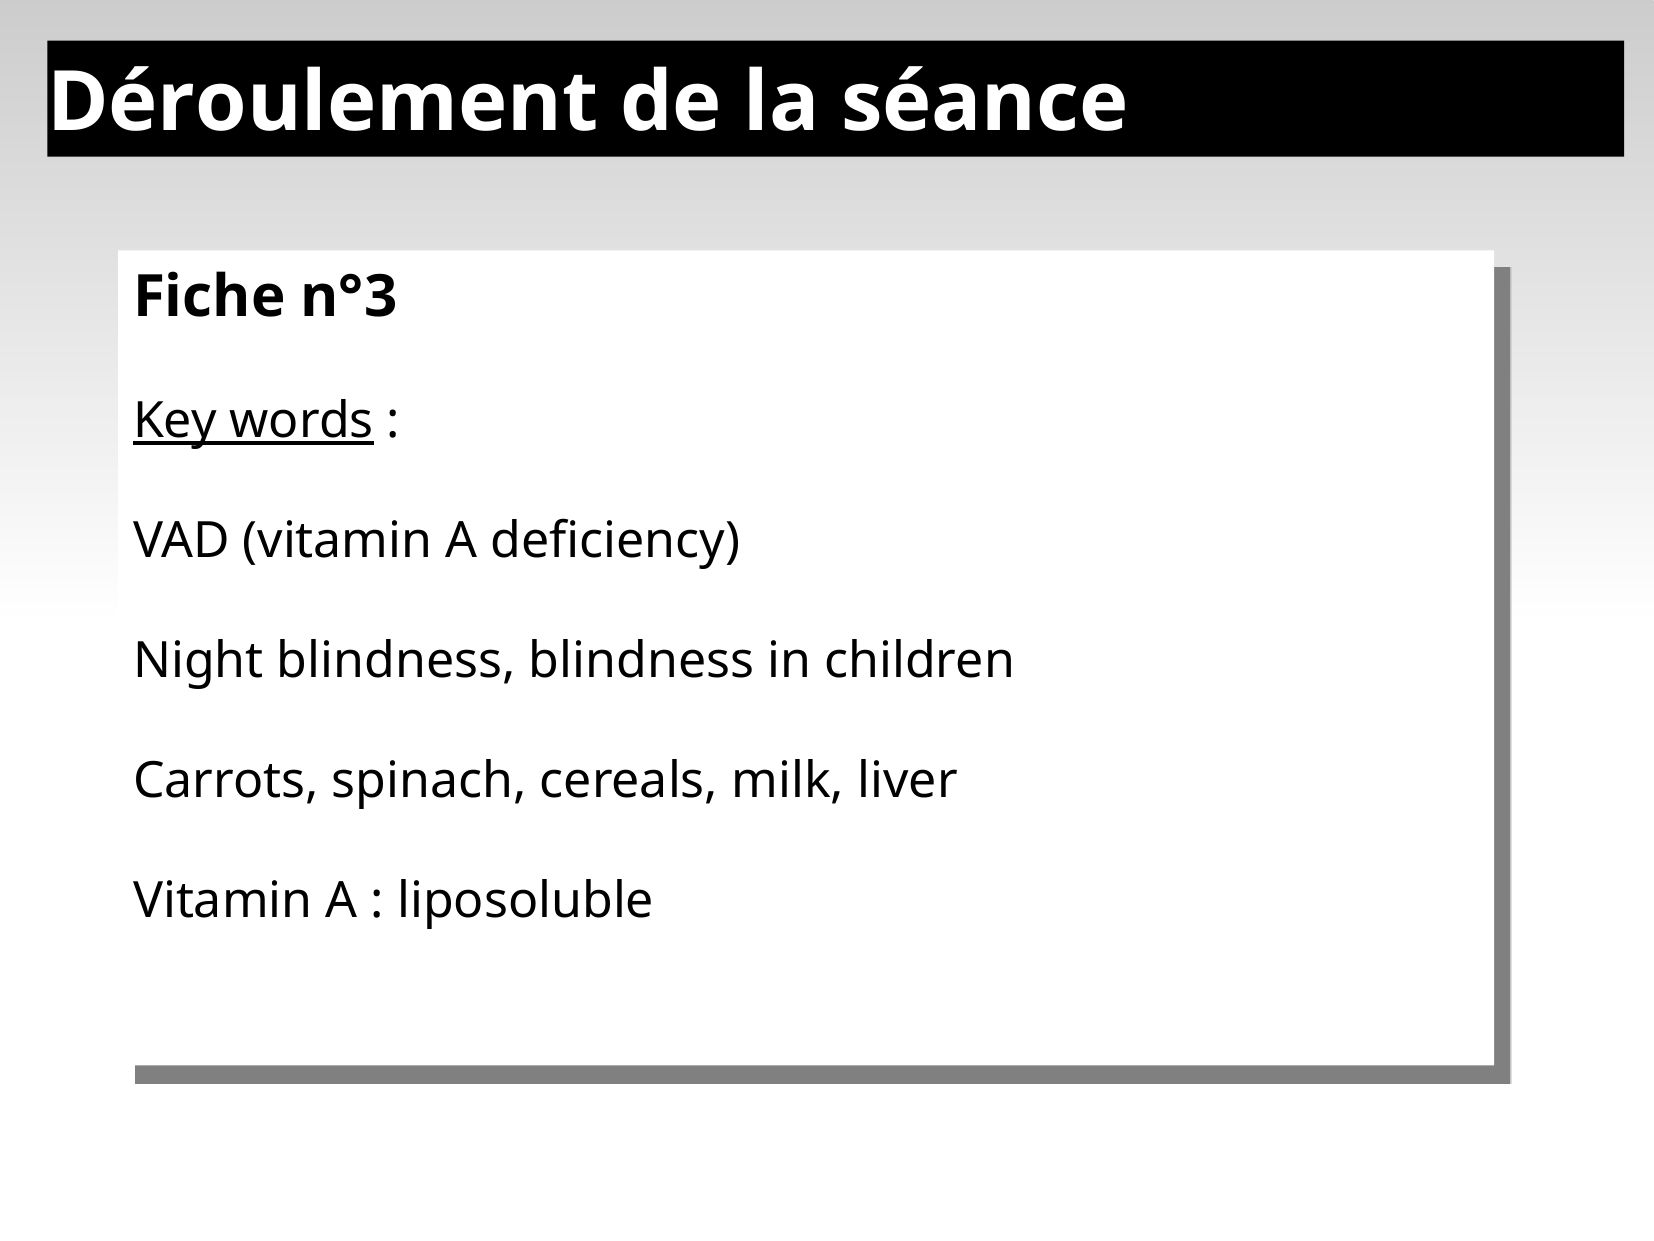

# Déroulement de la séance
Fiche n°3
Key words :
VAD (vitamin A deficiency)
Night blindness, blindness in children
Carrots, spinach, cereals, milk, liver
Vitamin A : liposoluble